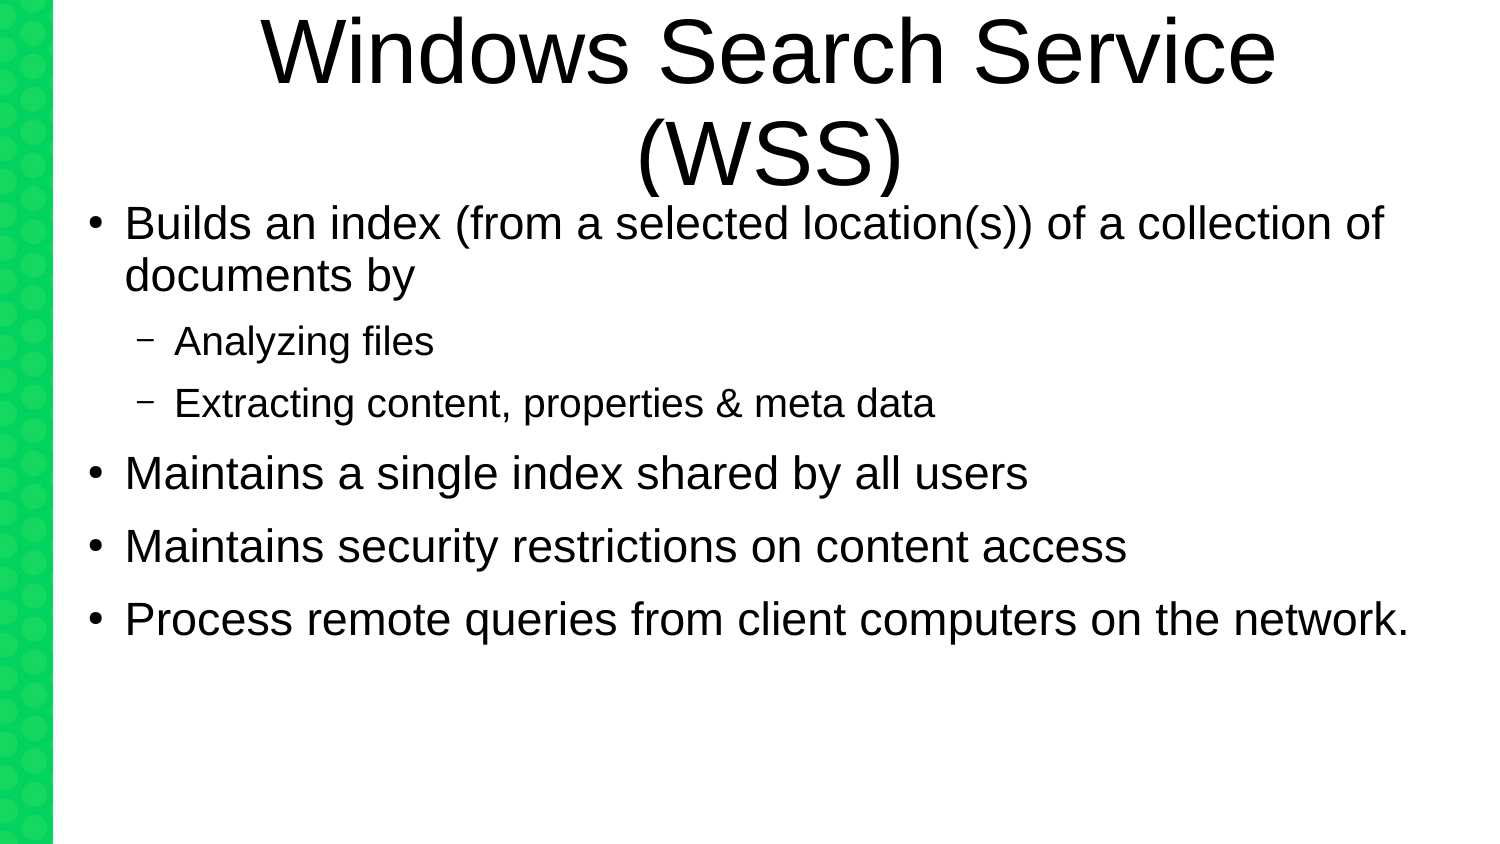

# Windows Search Service (WSS)
Builds an index (from a selected location(s)) of a collection of documents by
Analyzing files
Extracting content, properties & meta data
Maintains a single index shared by all users
Maintains security restrictions on content access
Process remote queries from client computers on the network.